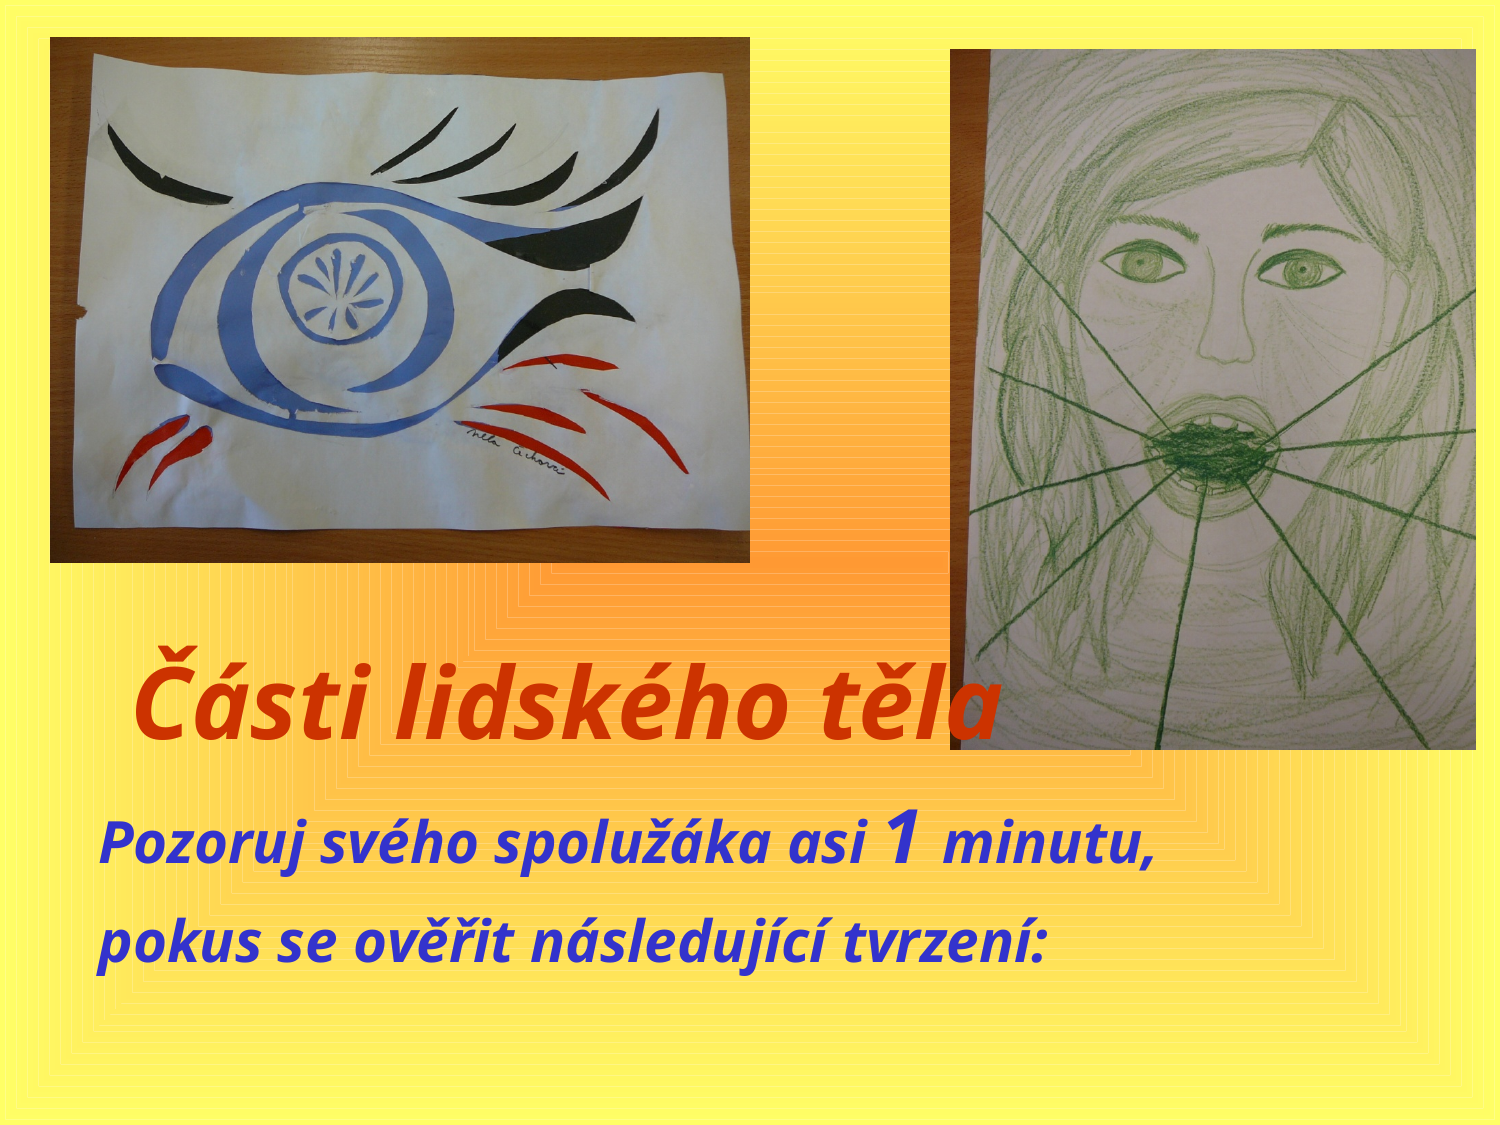

# Části lidského těla
 Pozoruj svého spolužáka asi 1 minutu,
 pokus se ověřit následující tvrzení: